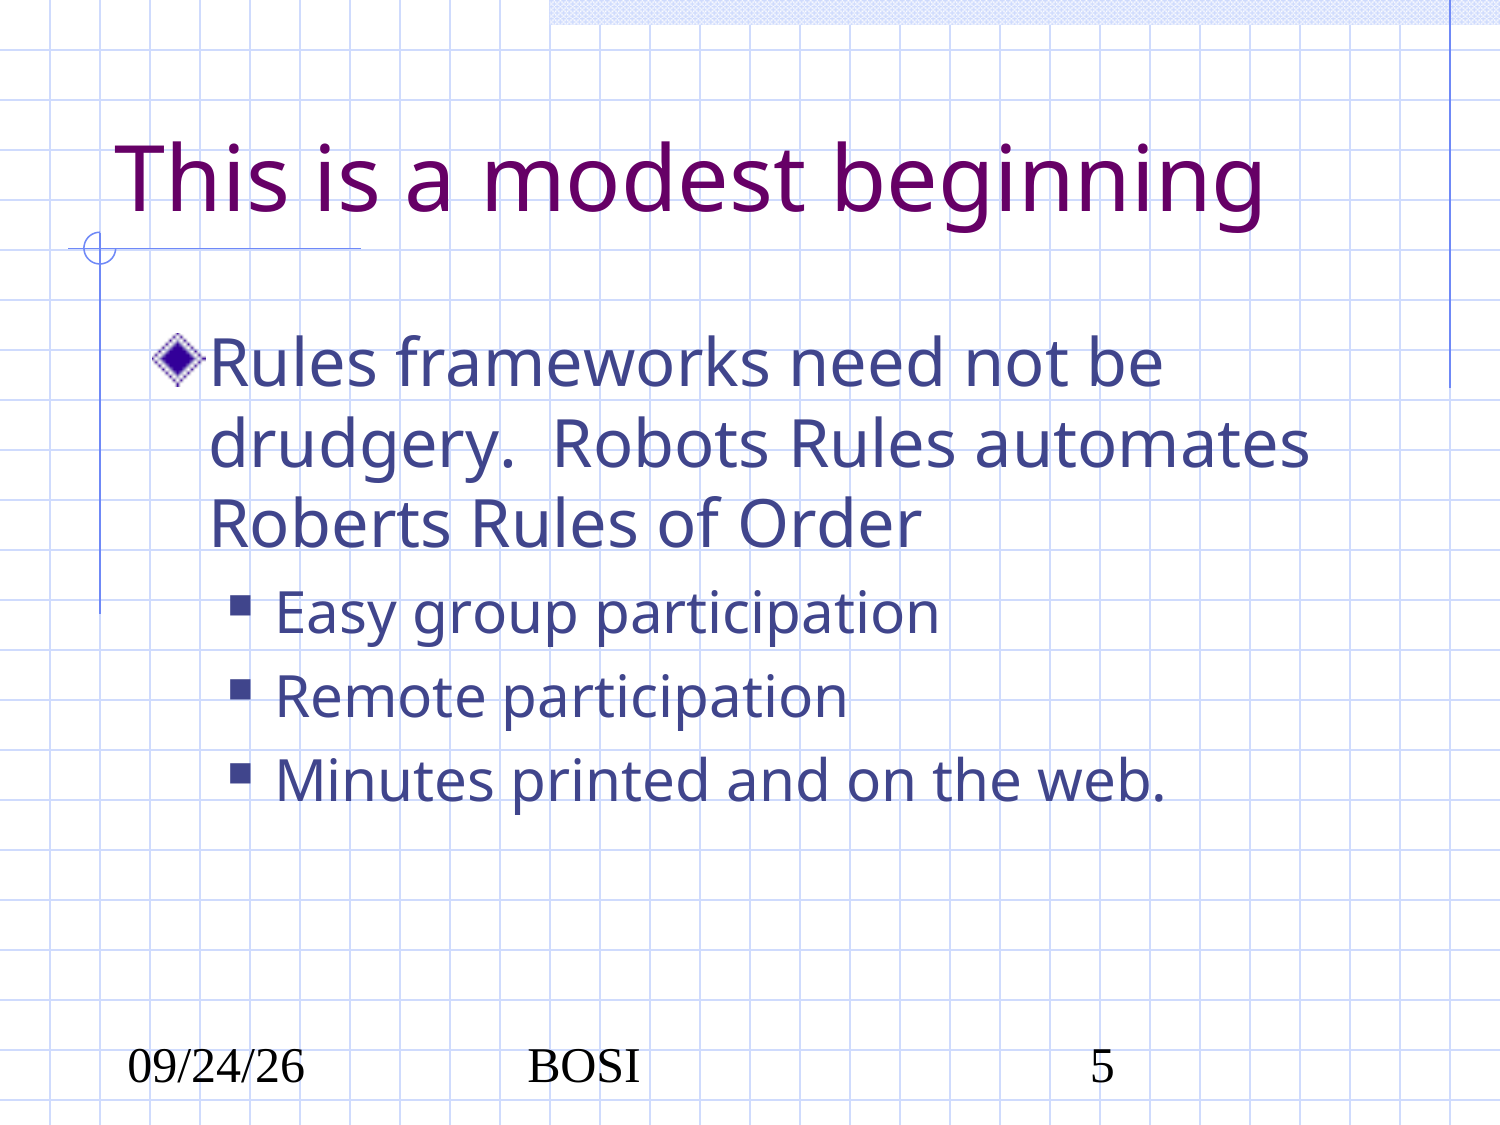

# This is a modest beginning
Rules frameworks need not be drudgery. Robots Rules automates Roberts Rules of Order
Easy group participation
Remote participation
Minutes printed and on the web.
BOSI
5